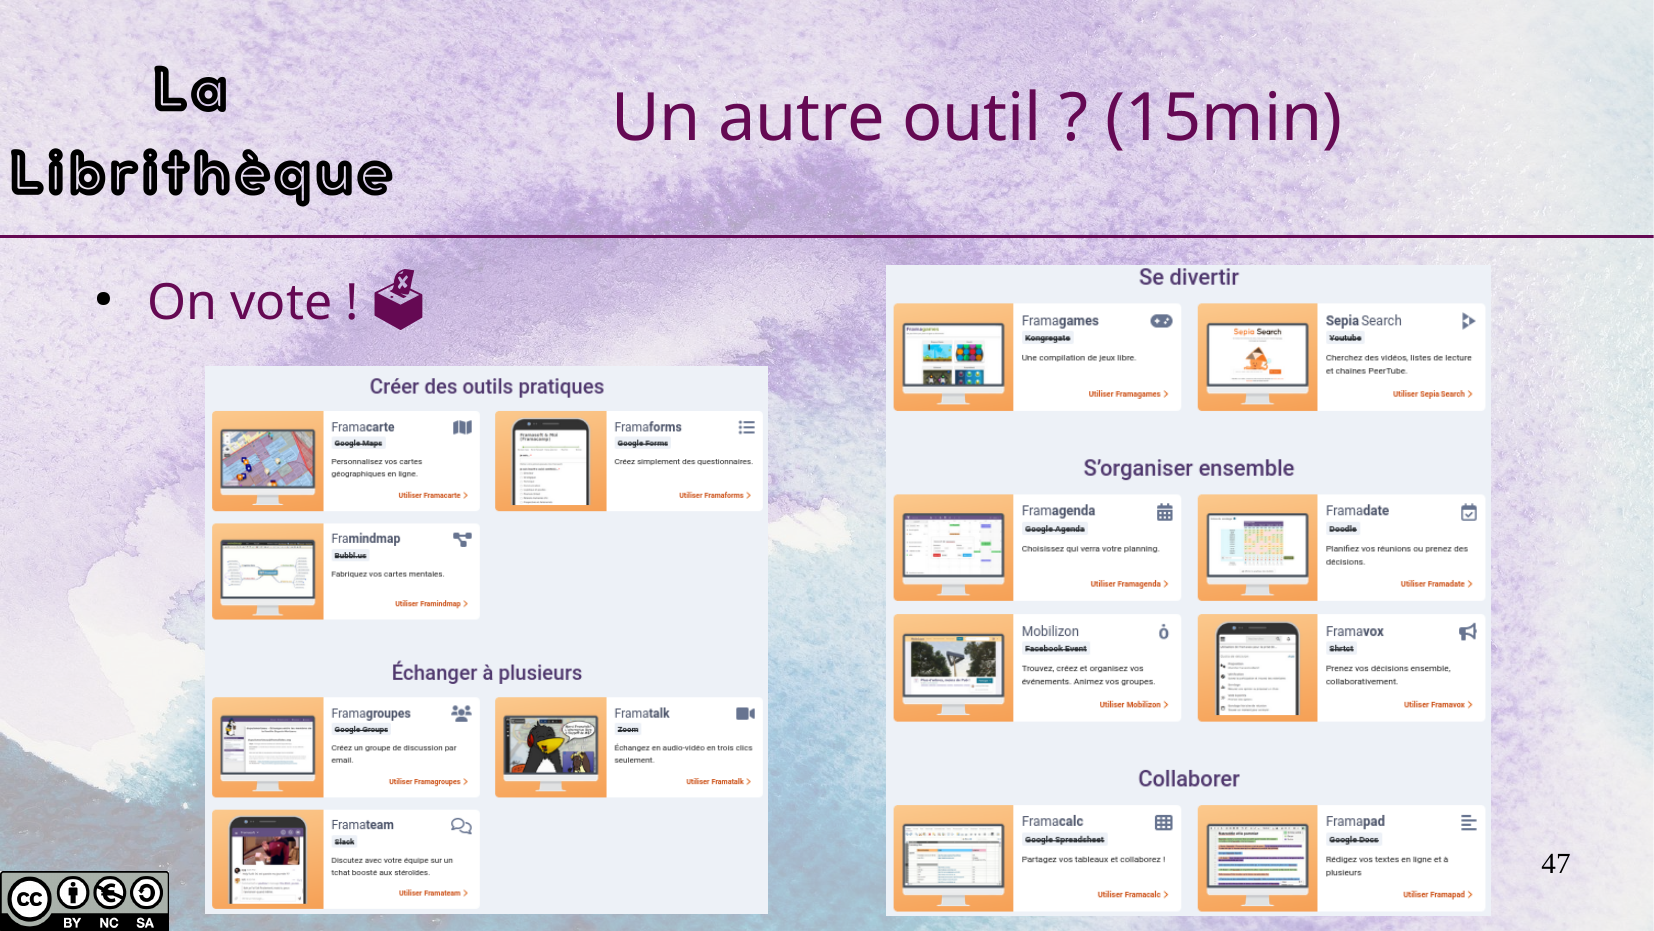

# Un autre outil ? (15min)
On vote ! 🗳
47